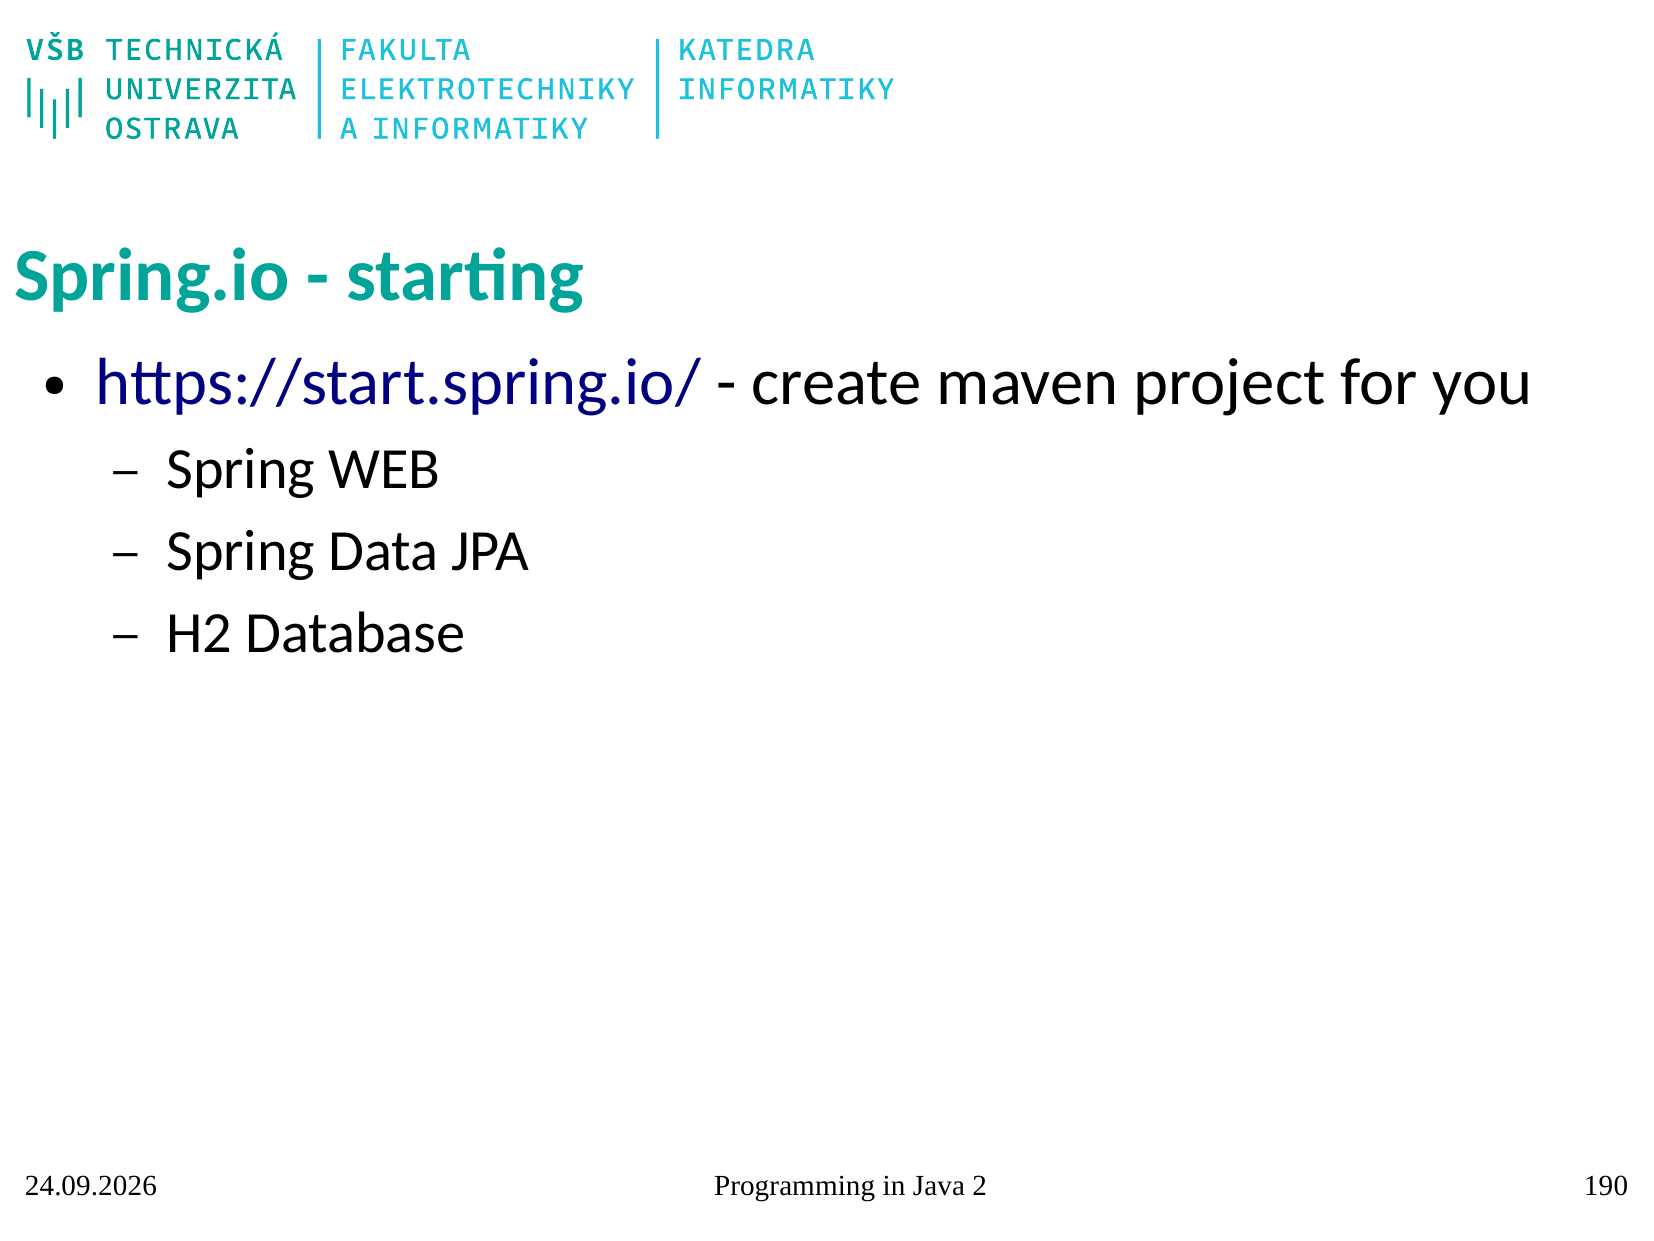

# Spring.io - starting
https://start.spring.io/ - create maven project for you
Spring WEB
Spring Data JPA
H2 Database
Programming in Java 2
190